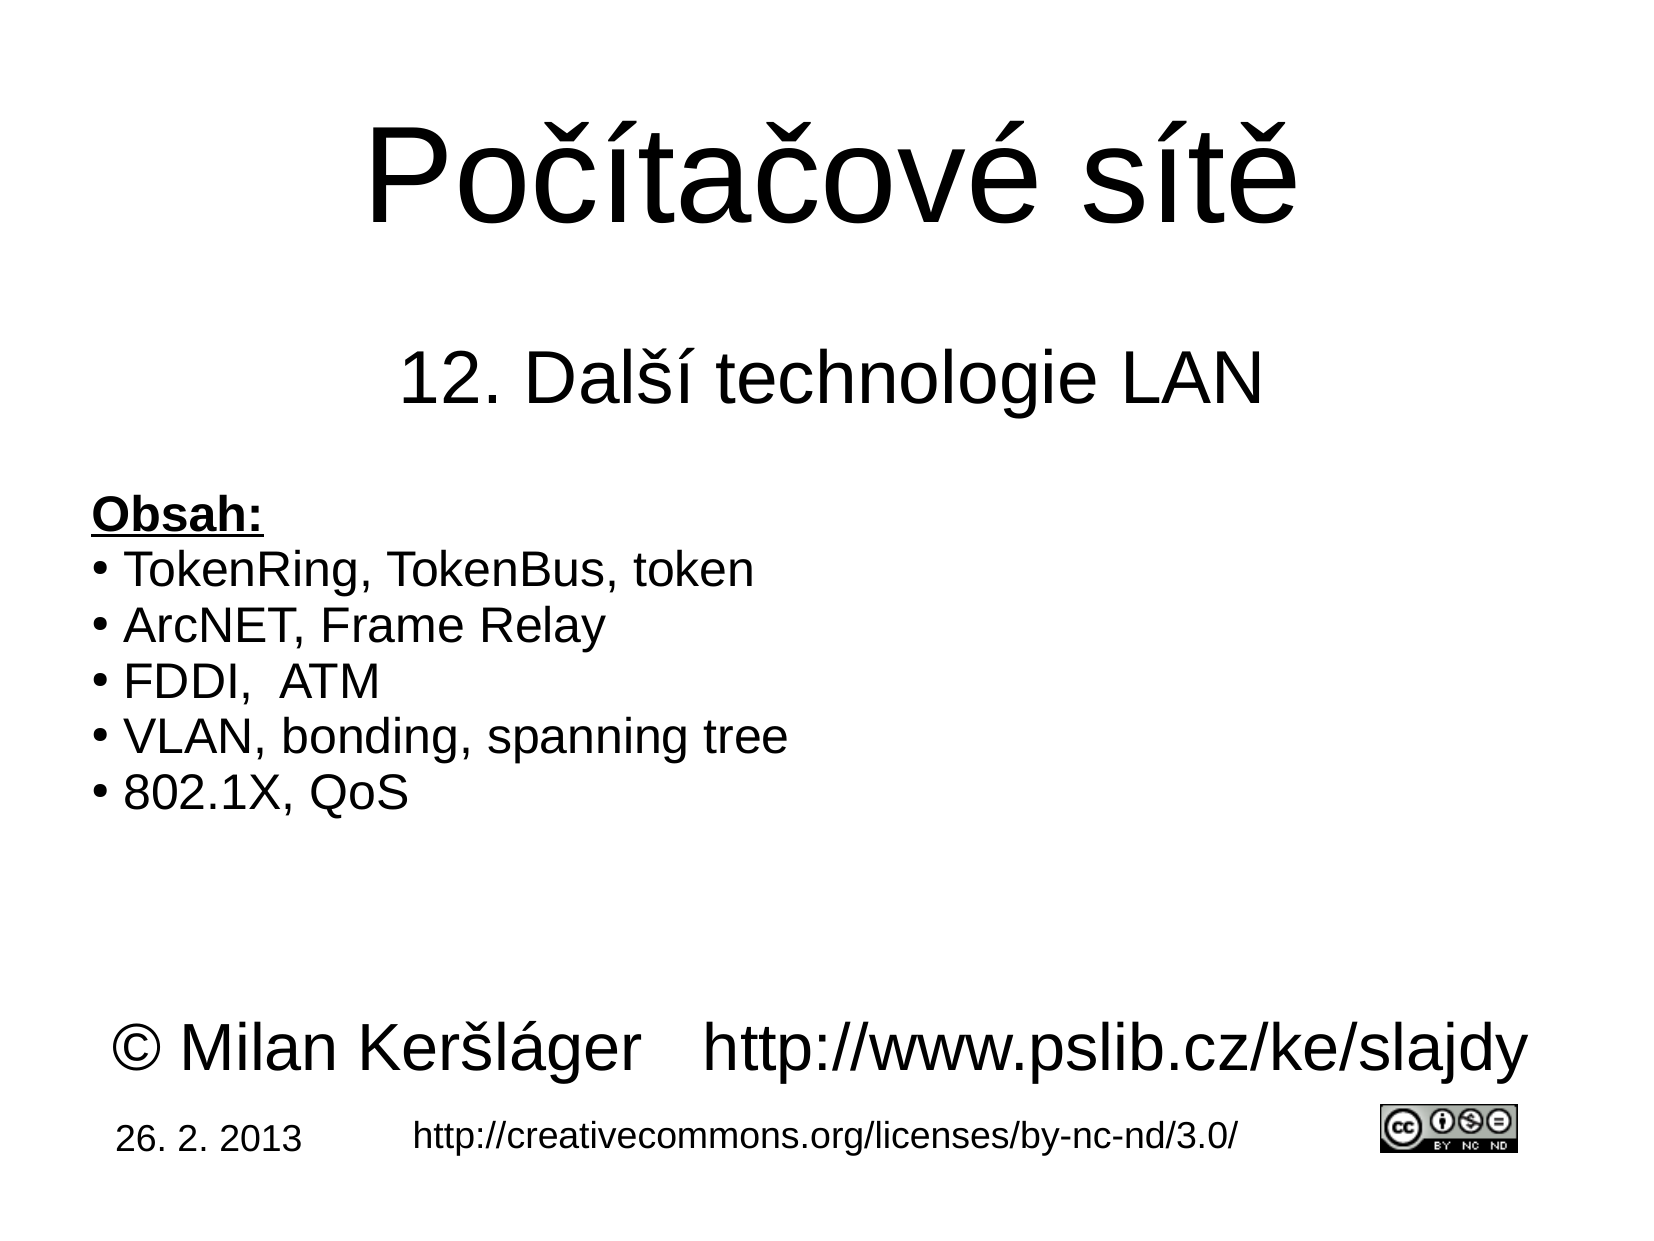

# Počítačové sítě 12. Další technologie LAN
Obsah:
 TokenRing, TokenBus, token
 ArcNET, Frame Relay
 FDDI, ATM
 VLAN, bonding, spanning tree
 802.1X, QoS
© Milan Keršláger	http://www.pslib.cz/ke/slajdy
http://creativecommons.org/licenses/by-nc-nd/3.0/
26. 2. 2013